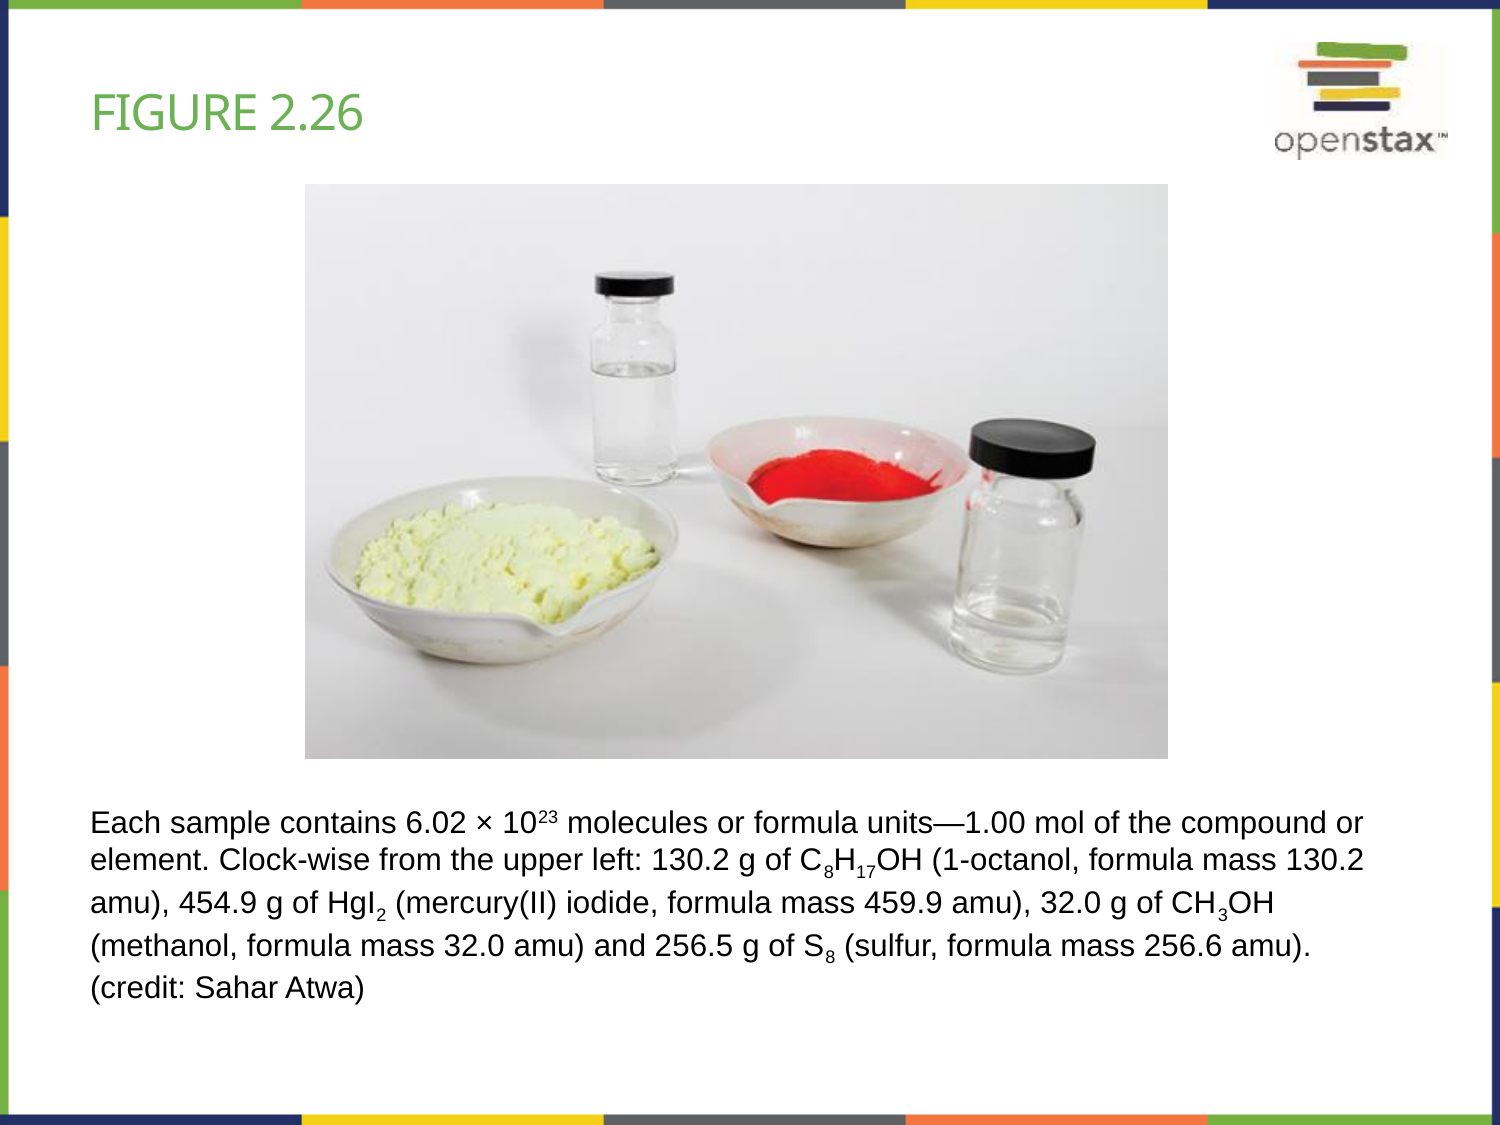

# Figure 2.26
Each sample contains 6.02 × 1023 molecules or formula units—1.00 mol of the compound or element. Clock-wise from the upper left: 130.2 g of C8H17OH (1-octanol, formula mass 130.2 amu), 454.9 g of HgI2 (mercury(II) iodide, formula mass 459.9 amu), 32.0 g of CH3OH (methanol, formula mass 32.0 amu) and 256.5 g of S8 (sulfur, formula mass 256.6 amu). (credit: Sahar Atwa)